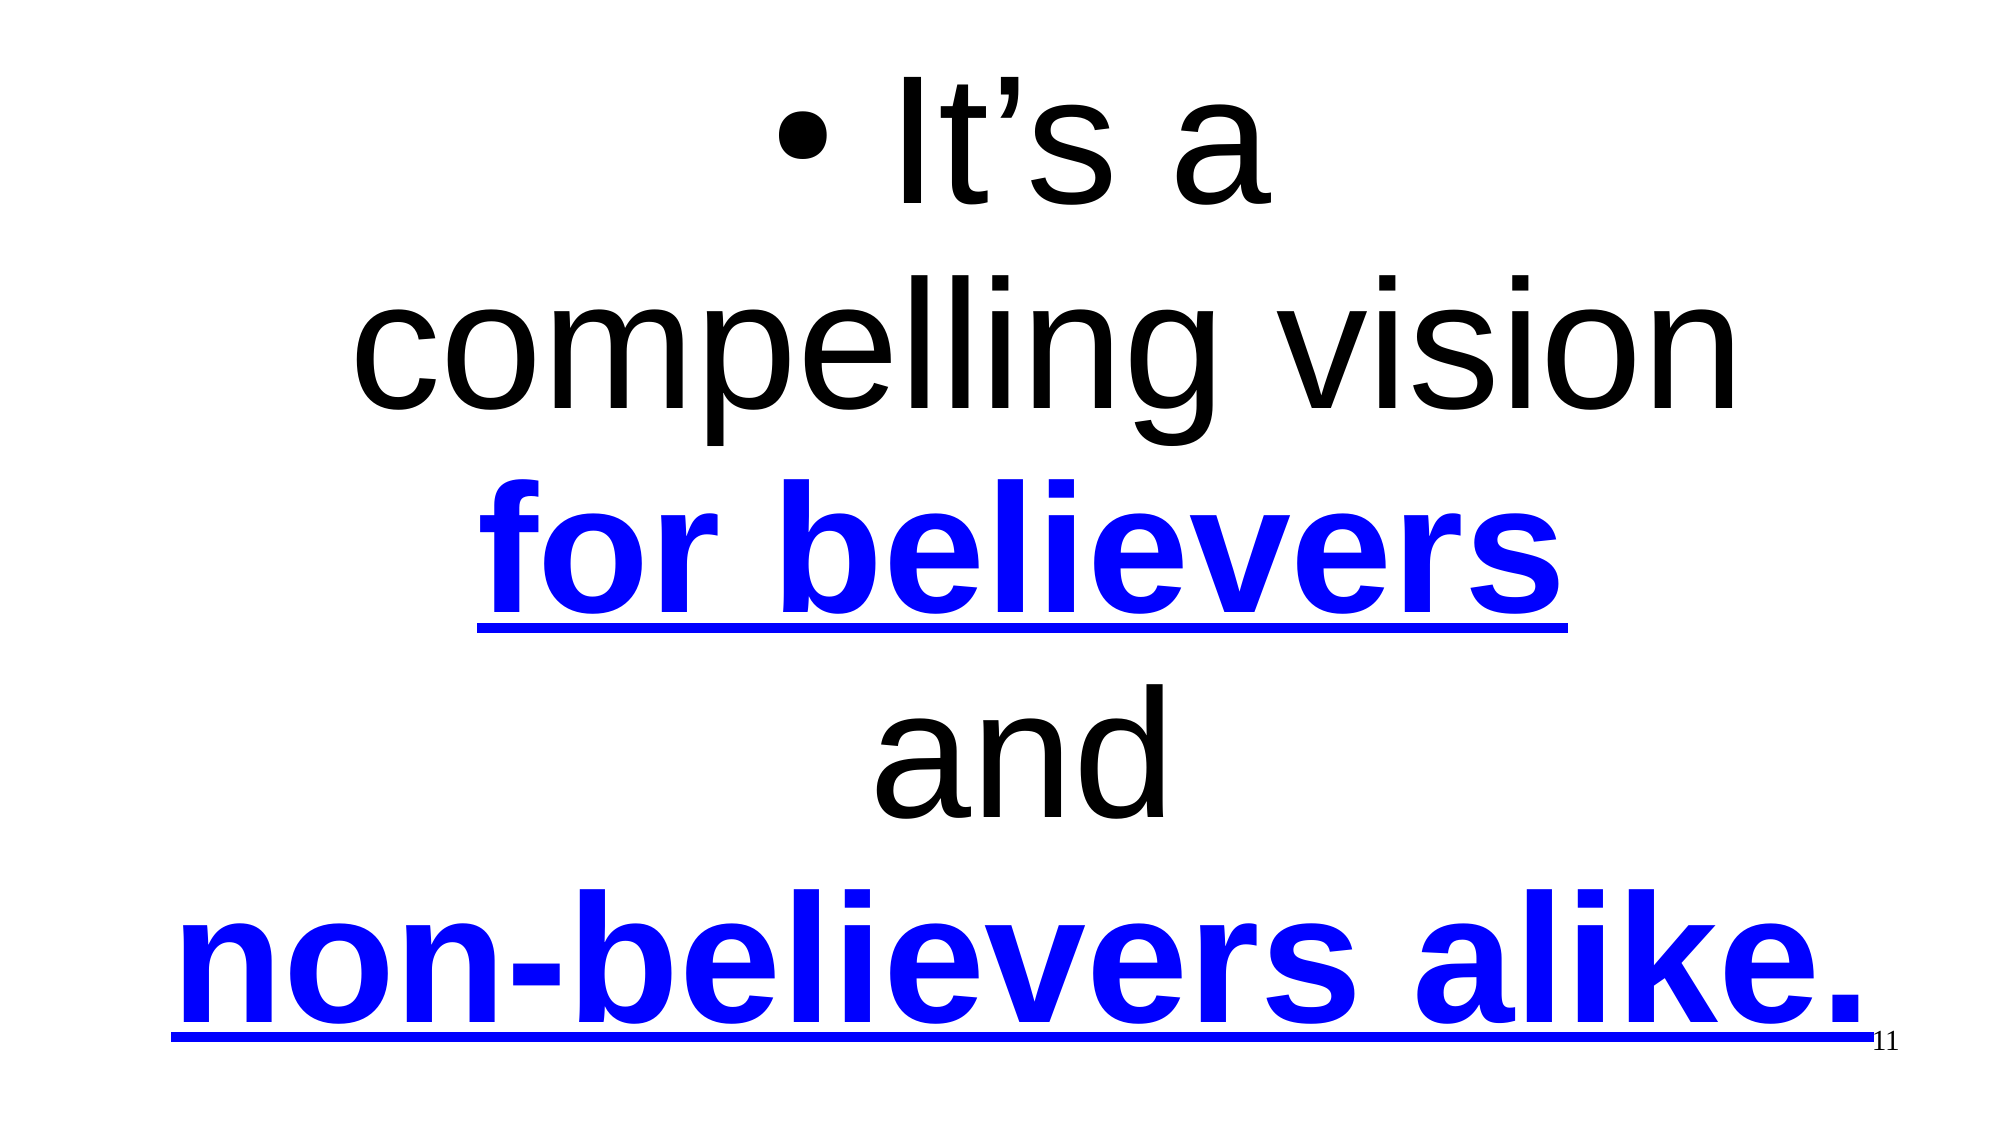

# It’s a compelling vision for believers and non-believers alike.
11